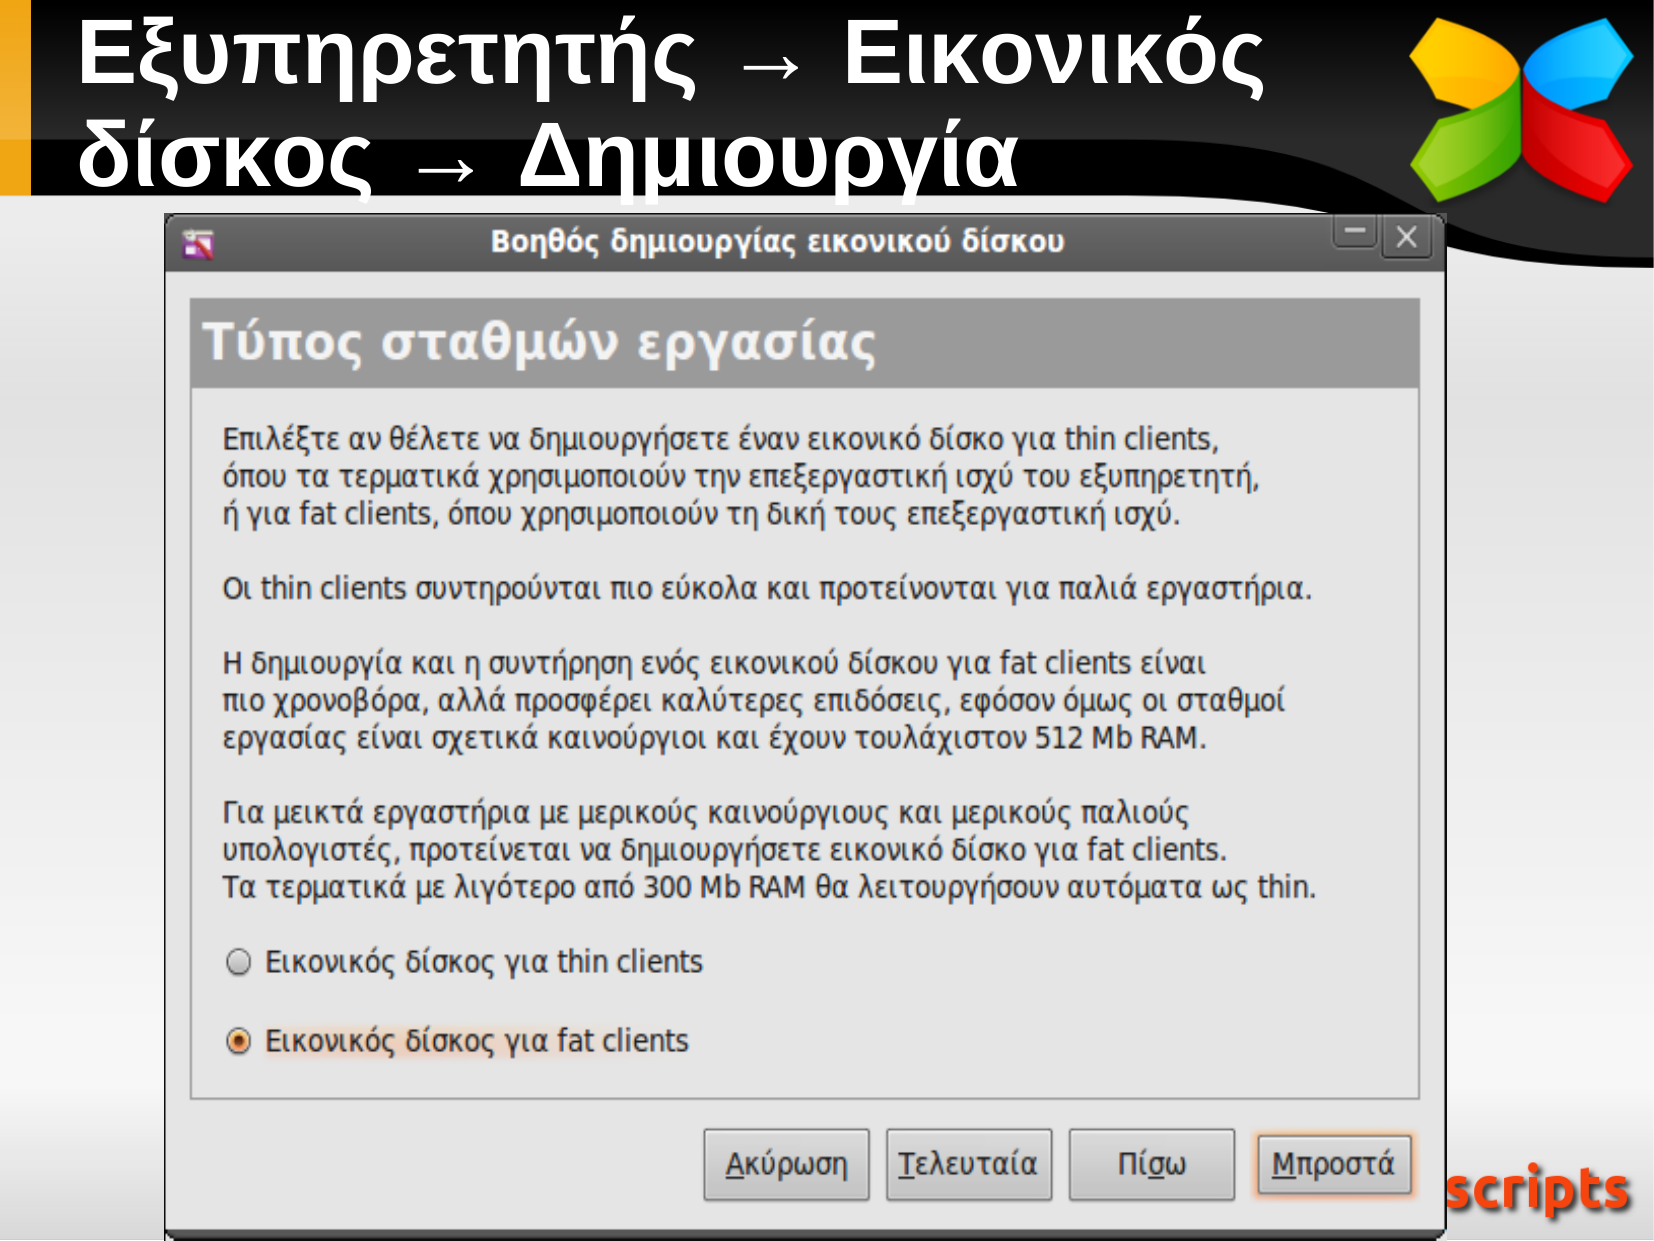

# Εξυπηρετητής → Εικονικός δίσκος → Δημιουργία